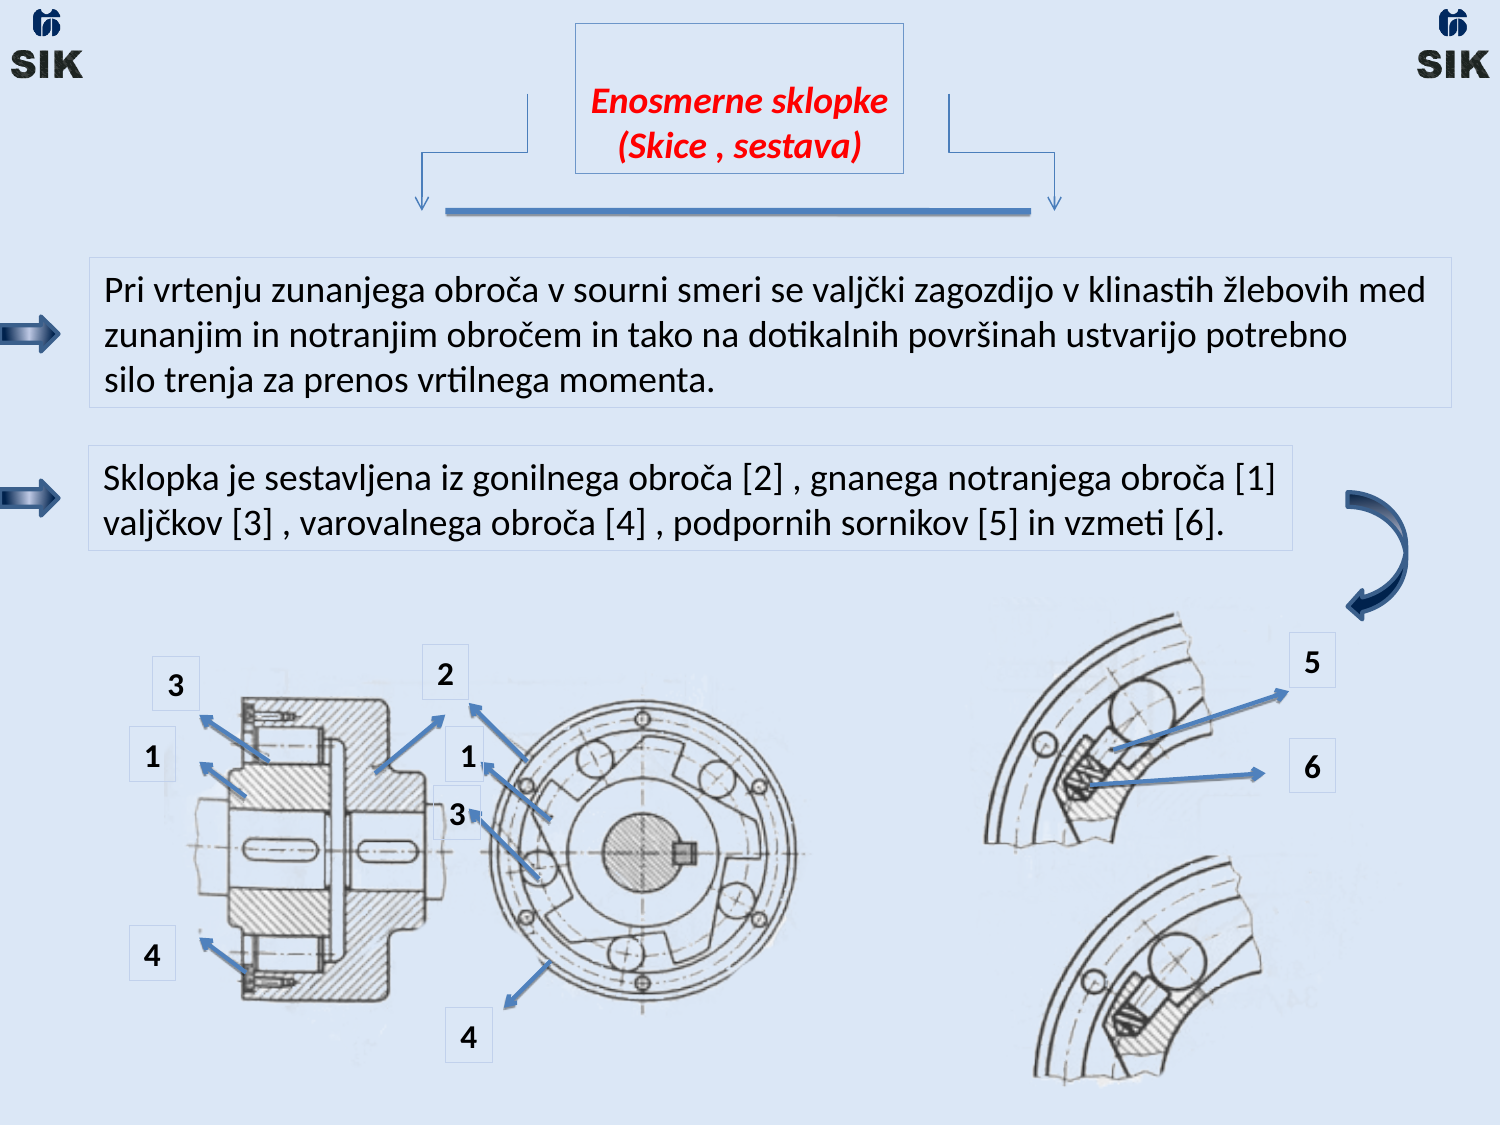

Enosmerne sklopke
(Skice , sestava)
Pri vrtenju zunanjega obroča v sourni smeri se valjčki zagozdijo v klinastih žlebovih med
zunanjim in notranjim obročem in tako na dotikalnih površinah ustvarijo potrebno
silo trenja za prenos vrtilnega momenta.
Sklopka je sestavljena iz gonilnega obroča [2] , gnanega notranjega obroča [1]
valjčkov [3] , varovalnega obroča [4] , podpornih sornikov [5] in vzmeti [6].
5
2
3
1
1
6
3
4
4